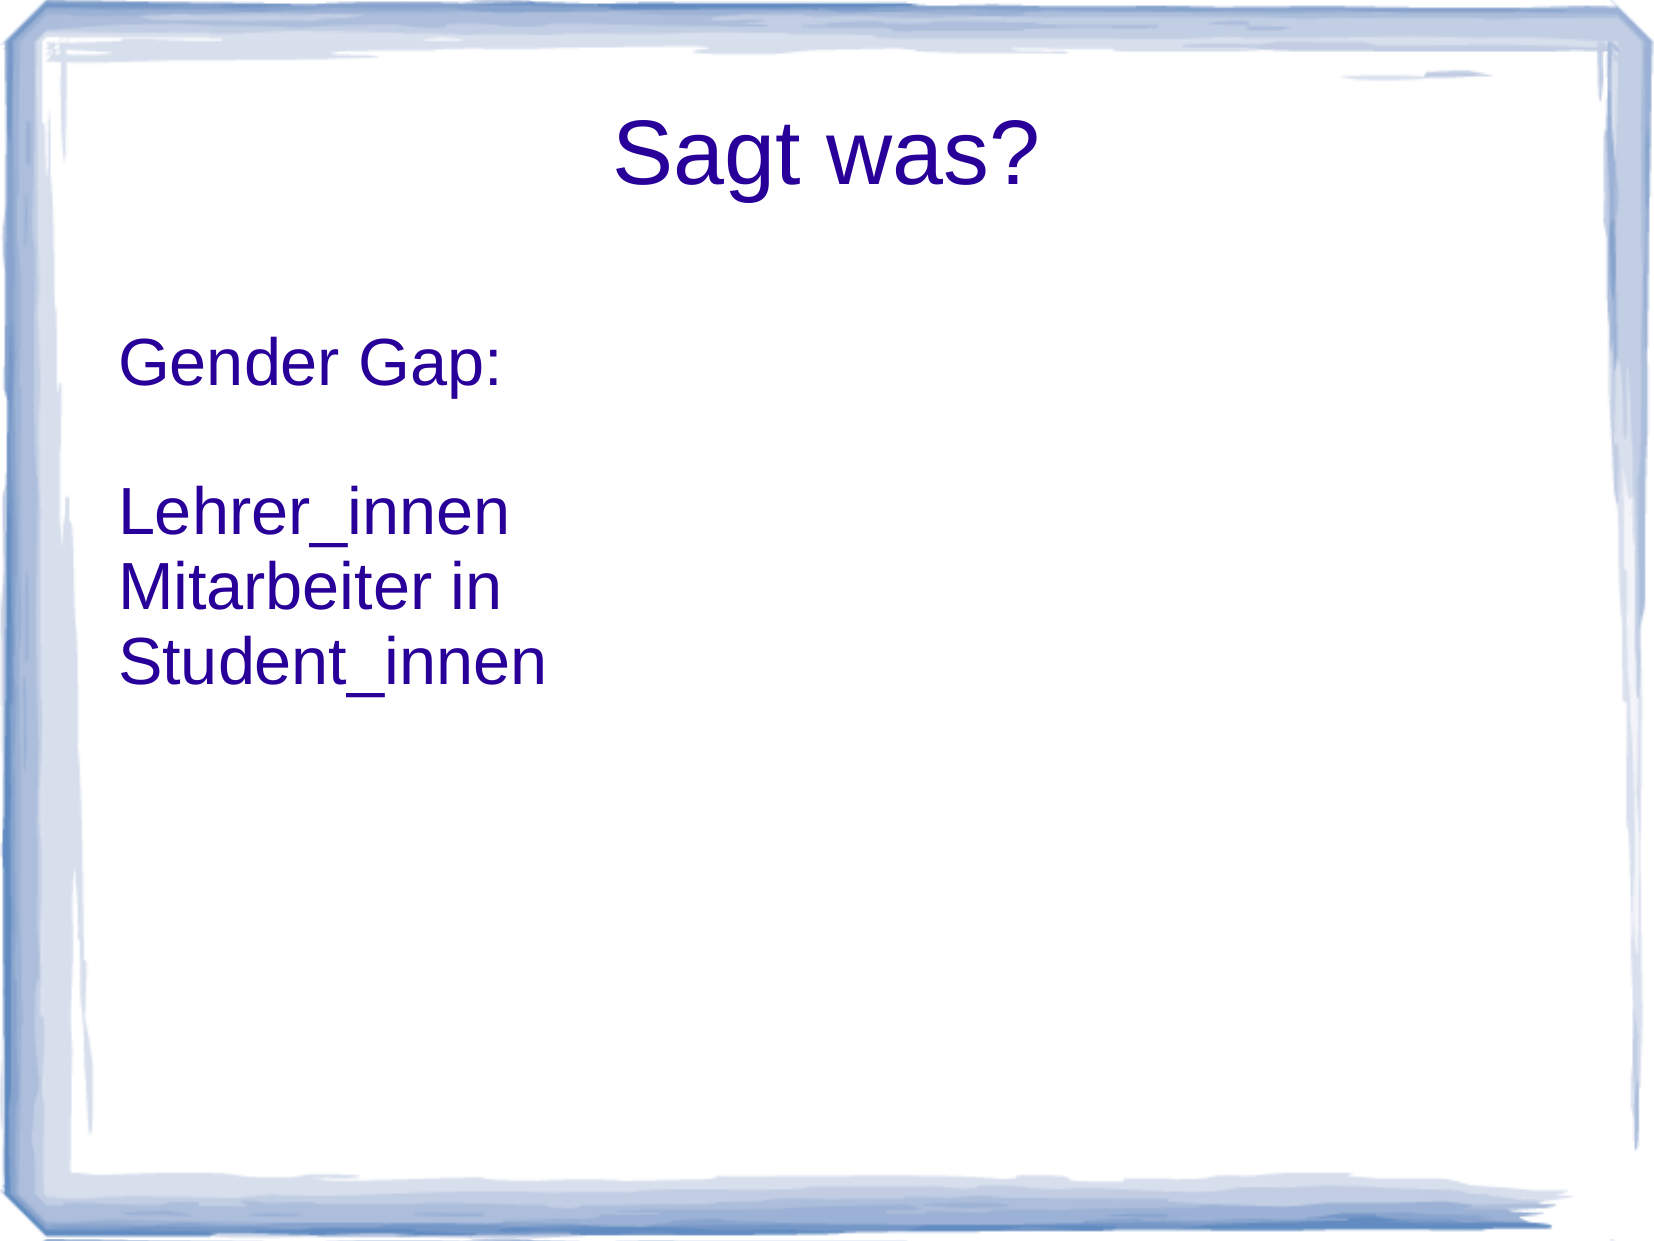

# Sagt was?
Gender Gap:
Lehrer_innen
Mitarbeiter in
Student_innen